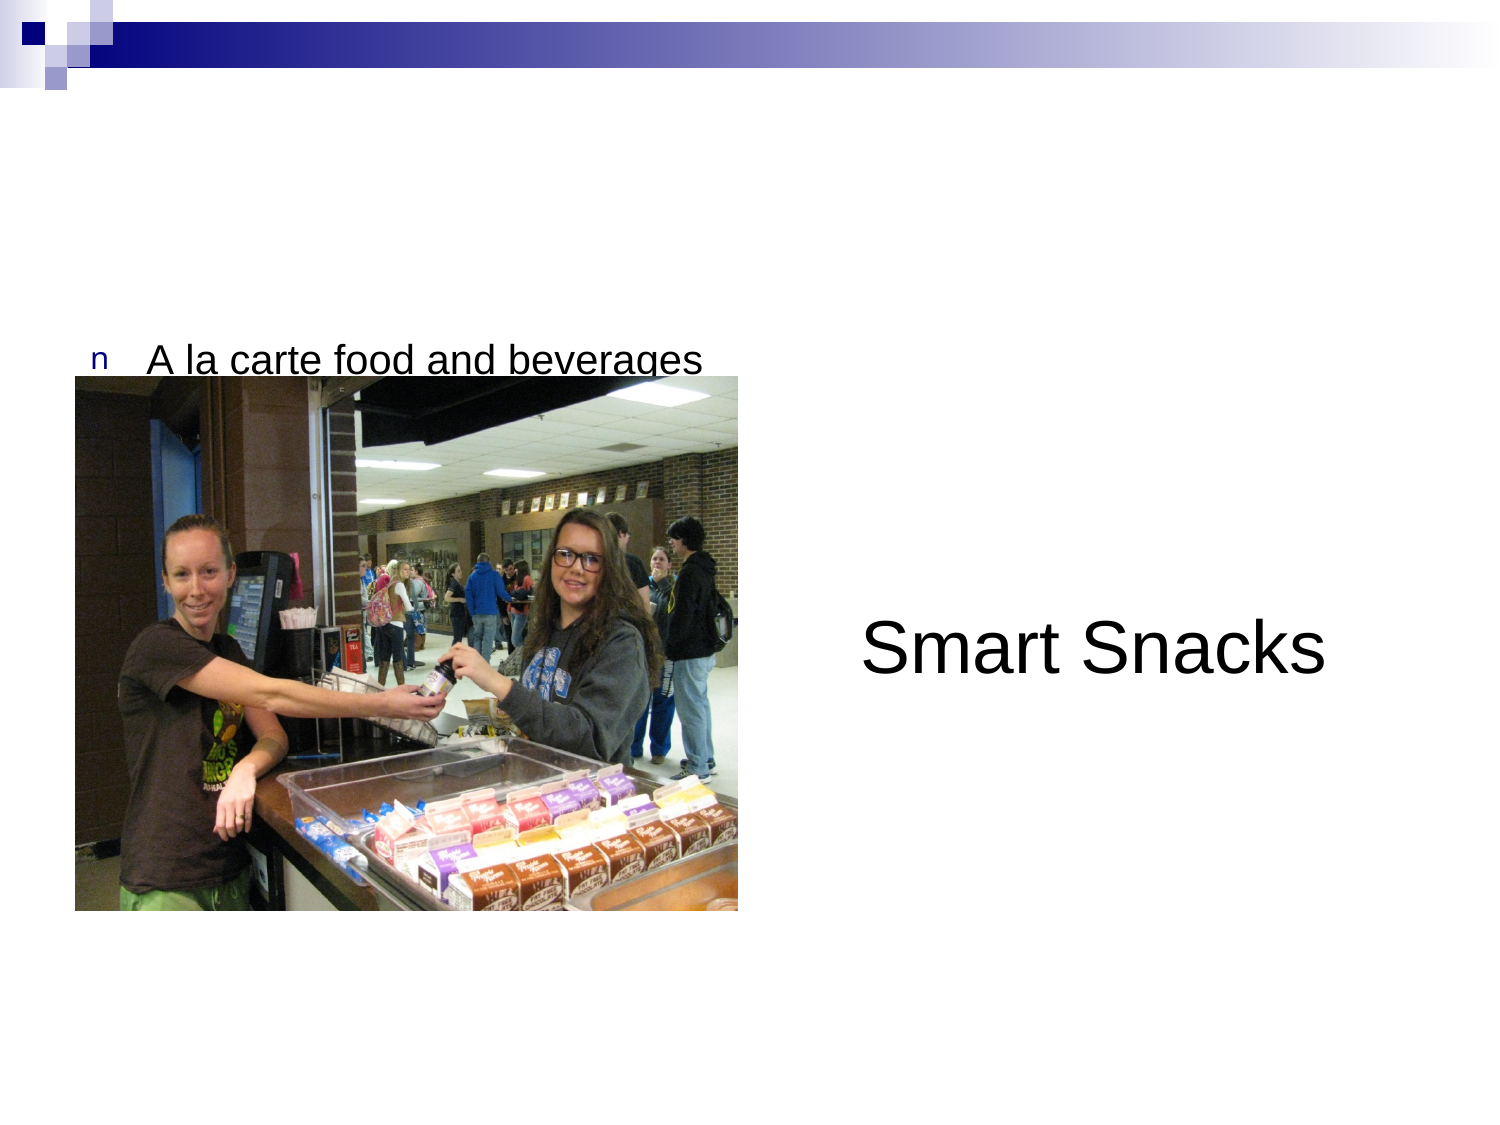

A la carte food and beverages available at HS, MS and ELE, sold daily
A la carte food and beverages follow strict calorie, fat, sugar and size guidelines
Must meet the Smart Snack Calculator
# Smart Snacks